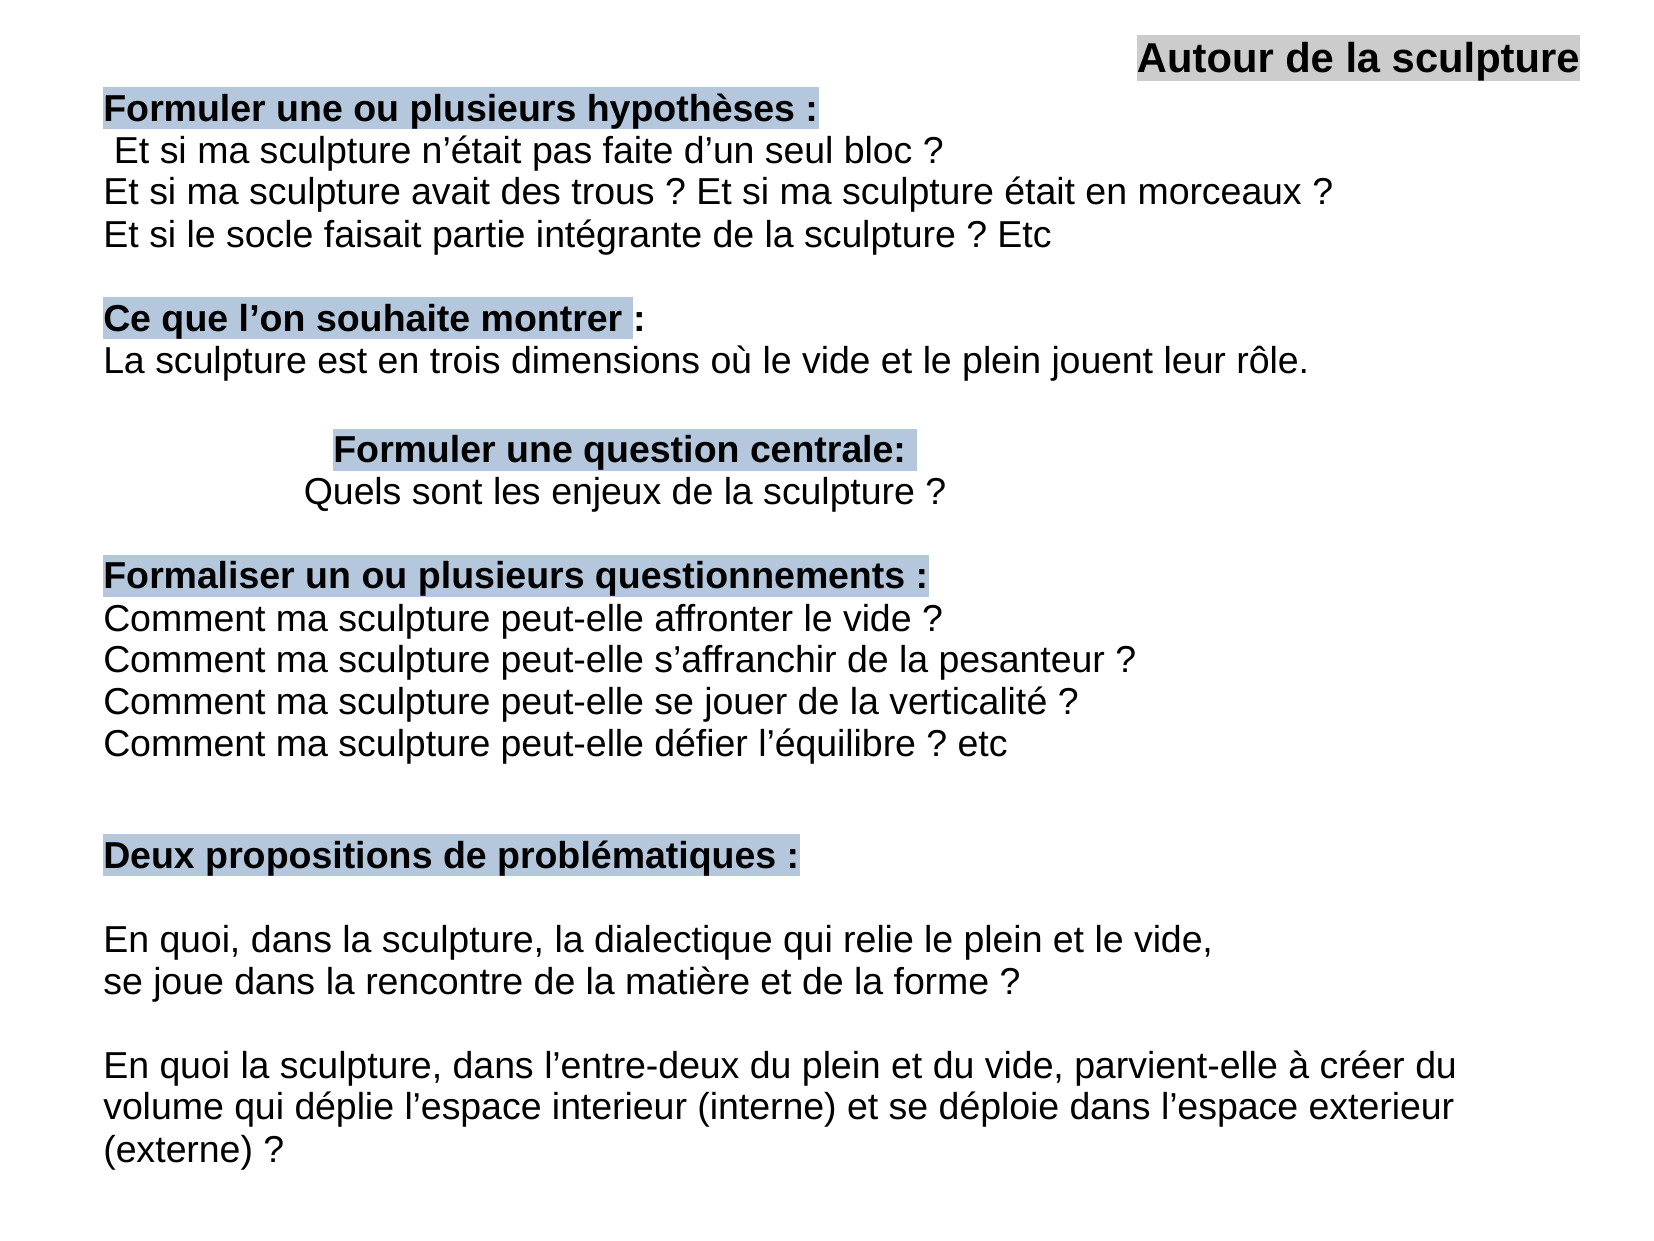

Autour de la sculpture
Formuler une ou plusieurs hypothèses :
 Et si ma sculpture n’était pas faite d’un seul bloc ?
Et si ma sculpture avait des trous ? Et si ma sculpture était en morceaux ?
Et si le socle faisait partie intégrante de la sculpture ? Etc
Ce que l’on souhaite montrer :
La sculpture est en trois dimensions où le vide et le plein jouent leur rôle.
Formuler une question centrale:
Quels sont les enjeux de la sculpture ?
Formaliser un ou plusieurs questionnements :
Comment ma sculpture peut-elle affronter le vide ?
Comment ma sculpture peut-elle s’affranchir de la pesanteur ?
Comment ma sculpture peut-elle se jouer de la verticalité ?
Comment ma sculpture peut-elle défier l’équilibre ? etc
Deux propositions de problématiques :
En quoi, dans la sculpture, la dialectique qui relie le plein et le vide,
se joue dans la rencontre de la matière et de la forme ?
En quoi la sculpture, dans l’entre-deux du plein et du vide, parvient-elle à créer du volume qui déplie l’espace interieur (interne) et se déploie dans l’espace exterieur (externe) ?